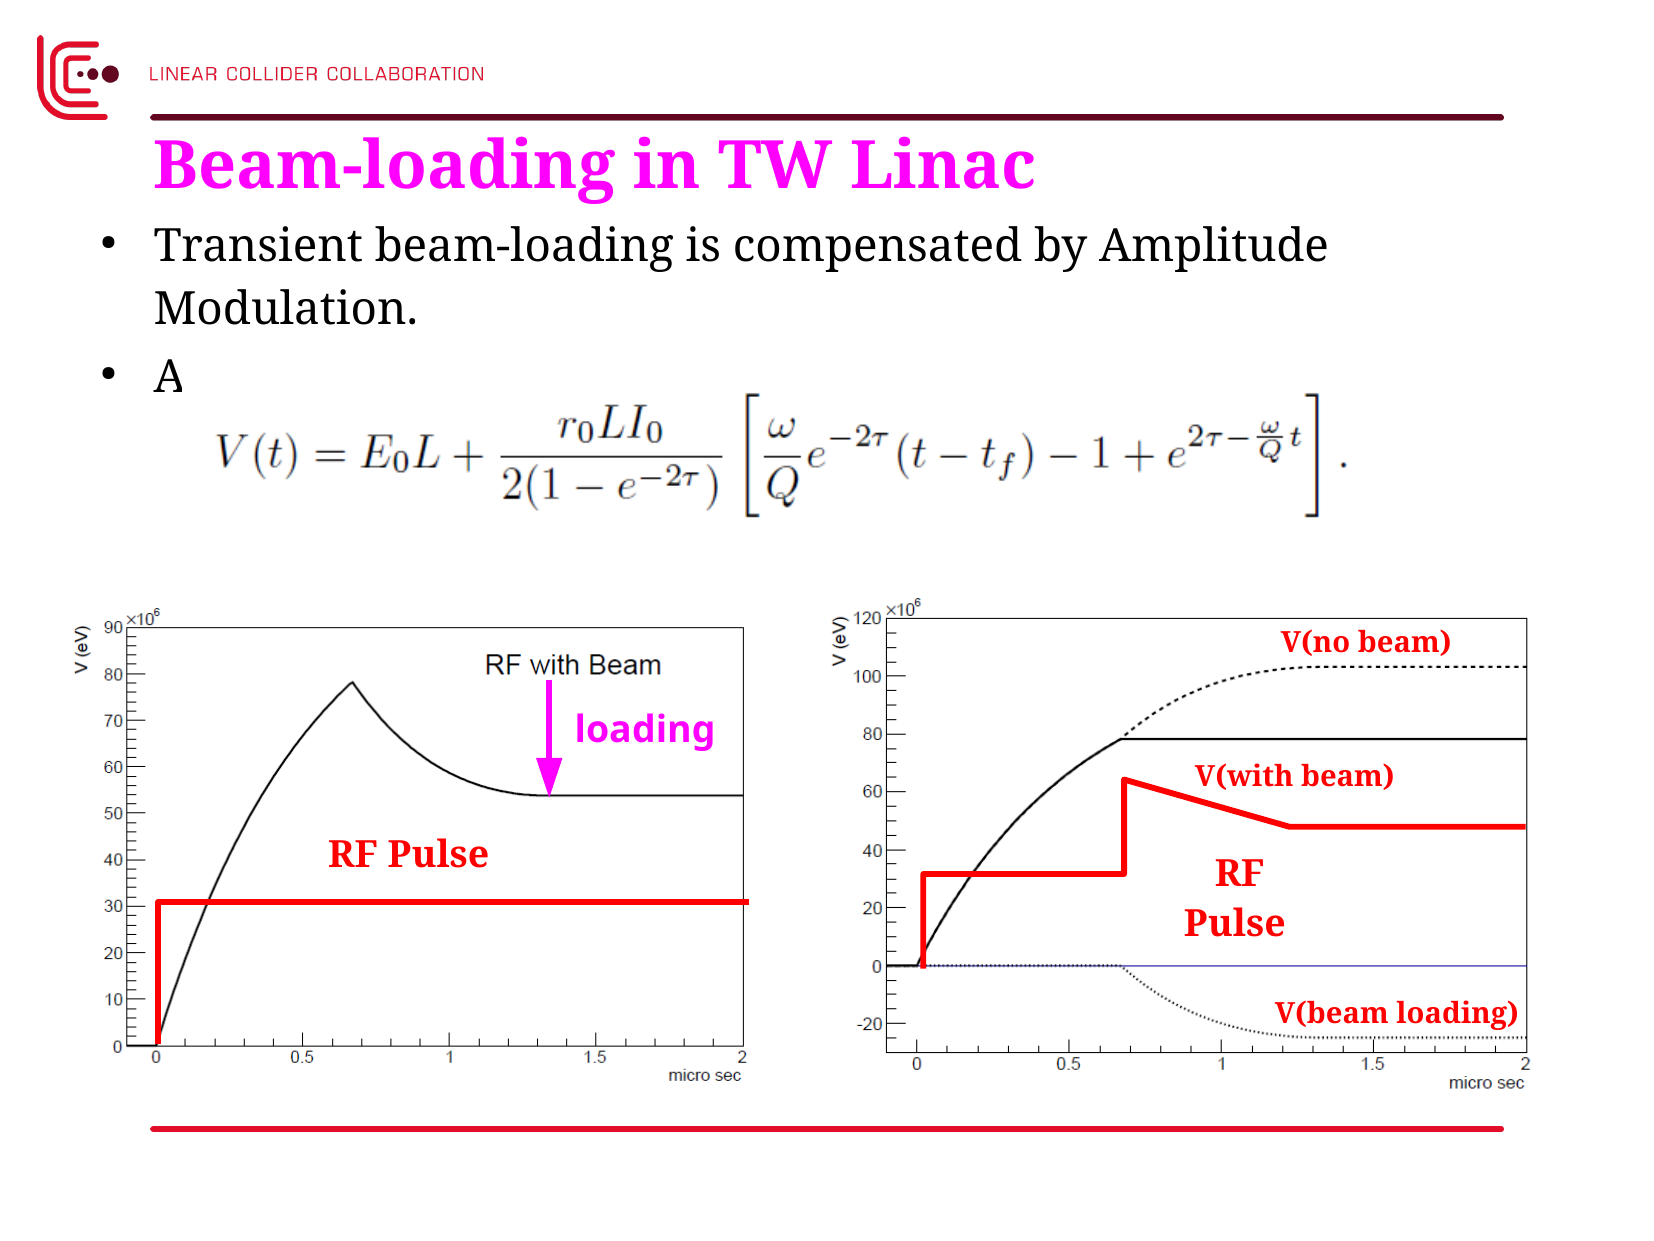

# Beam-loading in TW Linac
Transient beam-loading is compensated by Amplitude Modulation.
Acceleration voltage by a flat RF,
RF Pulse
V(no beam)
loading
V(with beam)
RF Pulse
V(beam loading)